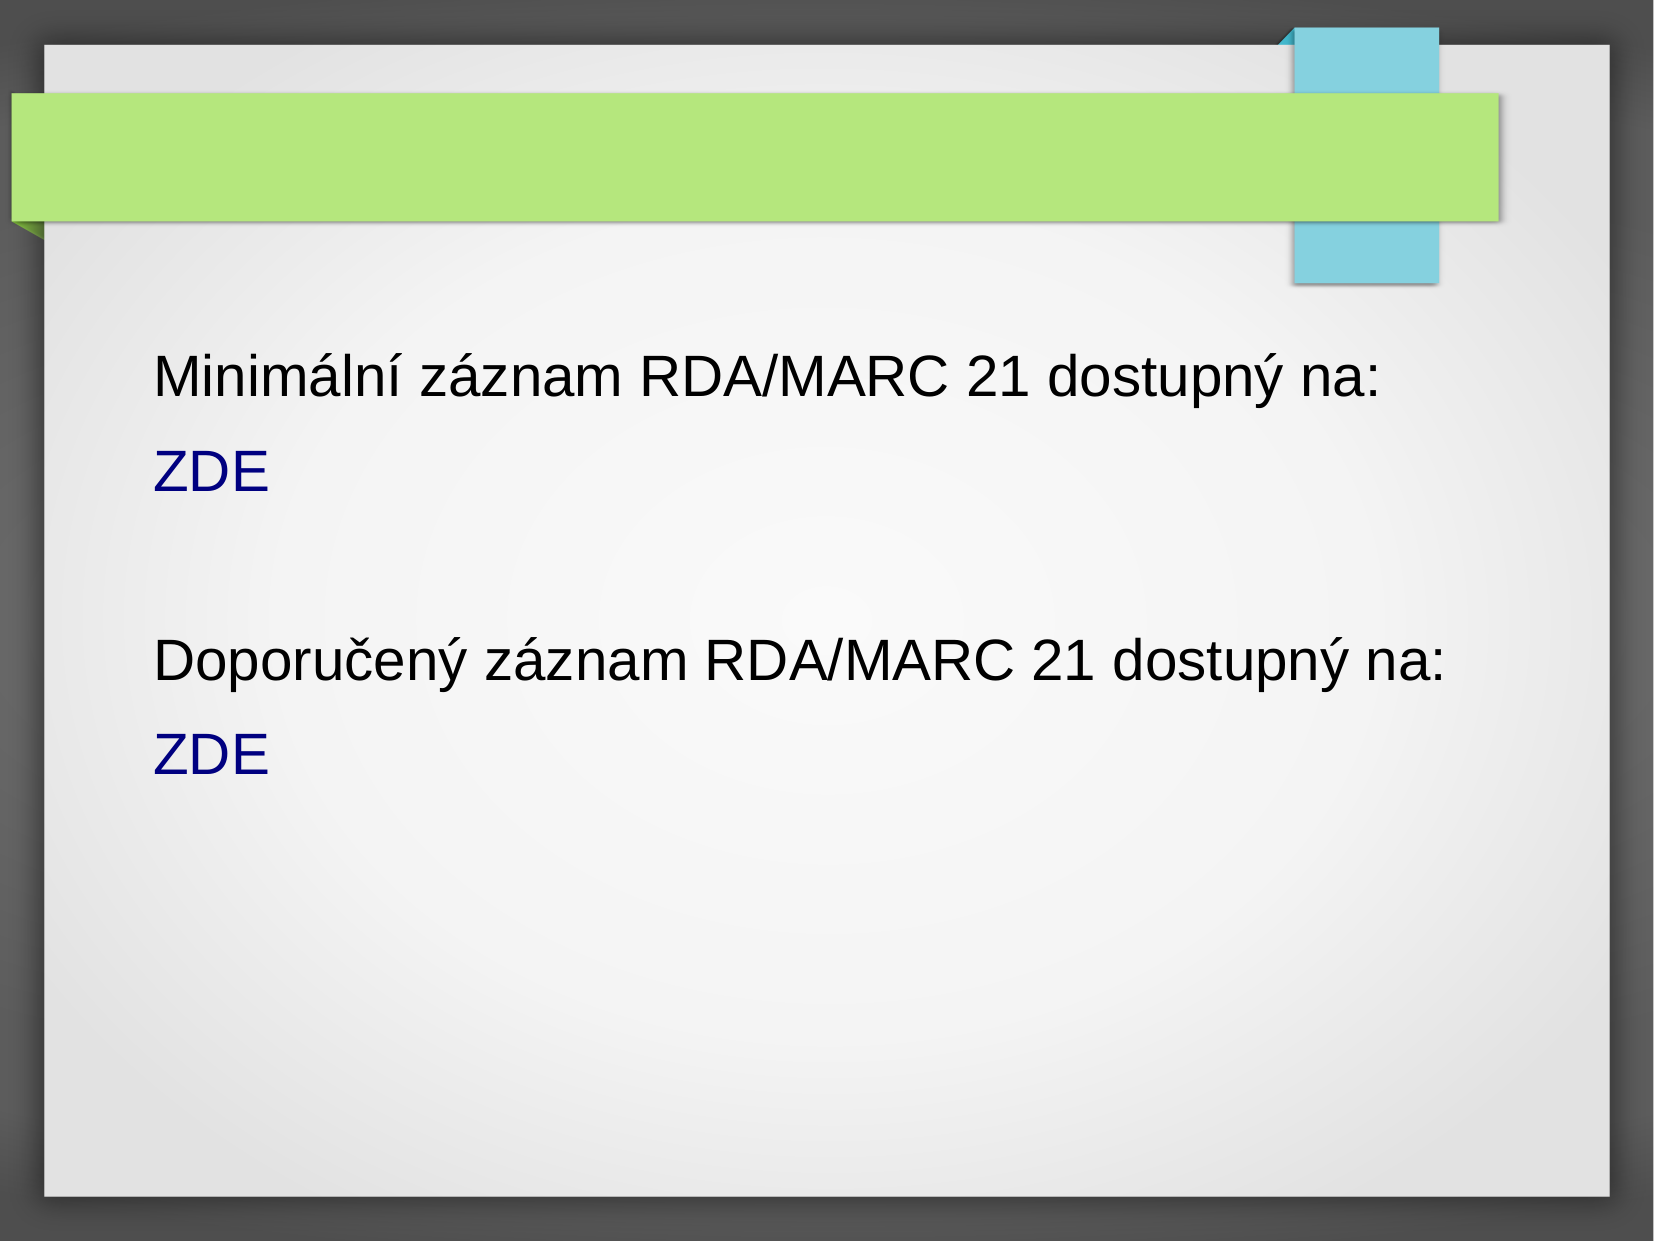

#
Minimální záznam RDA/MARC 21 dostupný na:
ZDE
Doporučený záznam RDA/MARC 21 dostupný na:
ZDE